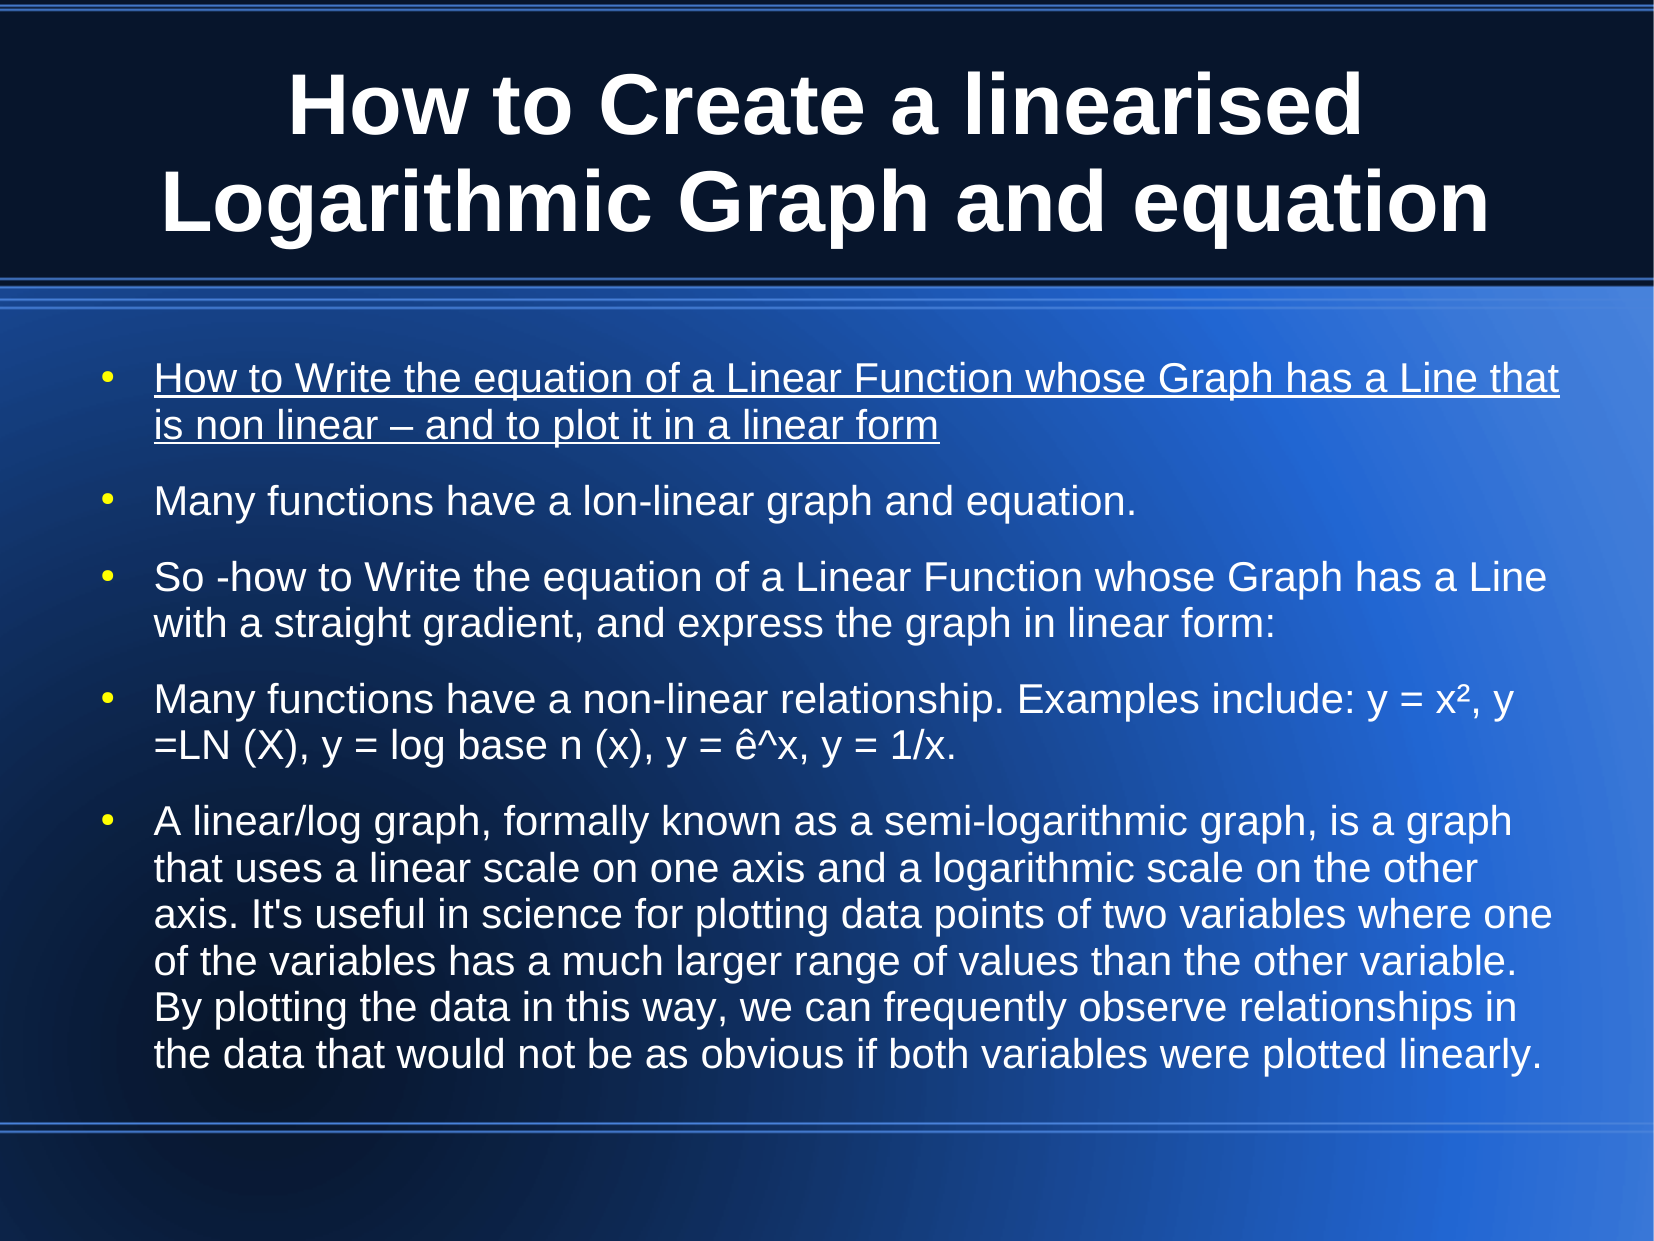

# How to Create a linearised Logarithmic Graph and equation
How to Write the equation of a Linear Function whose Graph has a Line that is non linear – and to plot it in a linear form
Many functions have a lon-linear graph and equation.
So -how to Write the equation of a Linear Function whose Graph has a Line with a straight gradient, and express the graph in linear form:
Many functions have a non-linear relationship. Examples include: y = x², y =LN (X), y = log base n (x), y = ê^x, y = 1/x.
A linear/log graph, formally known as a semi-logarithmic graph, is a graph that uses a linear scale on one axis and a logarithmic scale on the other axis. It's useful in science for plotting data points of two variables where one of the variables has a much larger range of values than the other variable. By plotting the data in this way, we can frequently observe relationships in the data that would not be as obvious if both variables were plotted linearly.